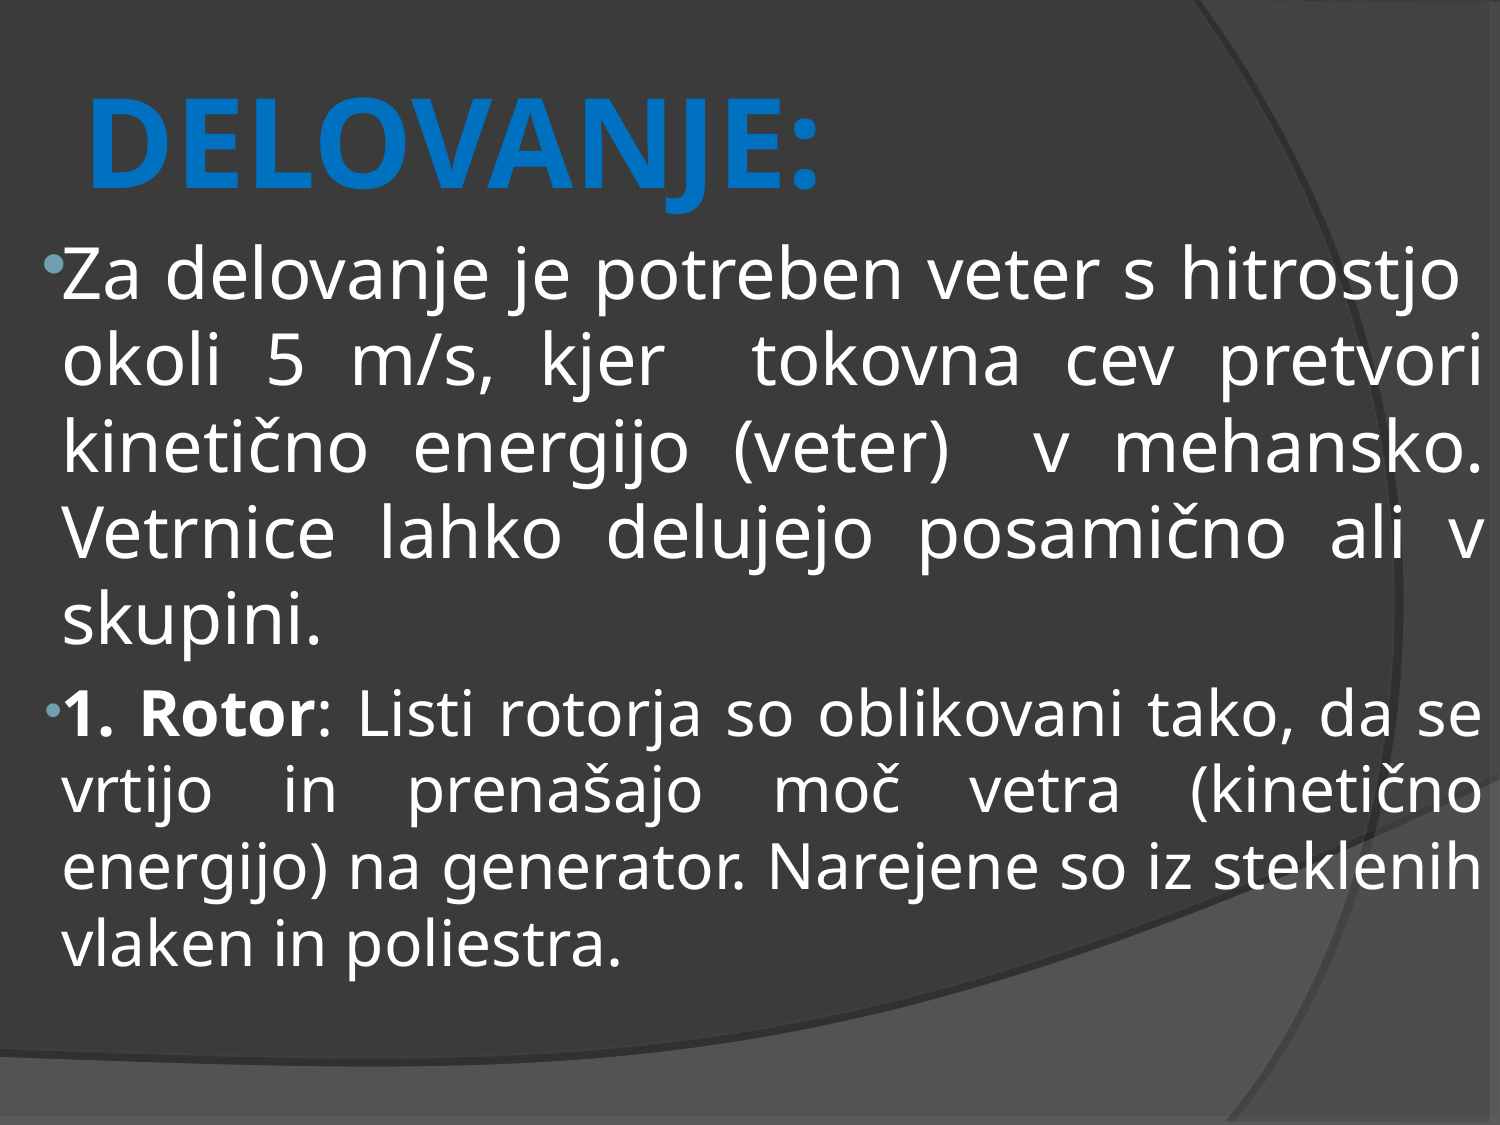

# DELOVANJE:
Za delovanje je potreben veter s hitrostjo okoli 5 m/s, kjer tokovna cev pretvori kinetično energijo (veter) v mehansko. Vetrnice lahko delujejo posamično ali v skupini.
1. Rotor: Listi rotorja so oblikovani tako, da se vrtijo in prenašajo moč vetra (kinetično energijo) na generator. Narejene so iz steklenih vlaken in poliestra.